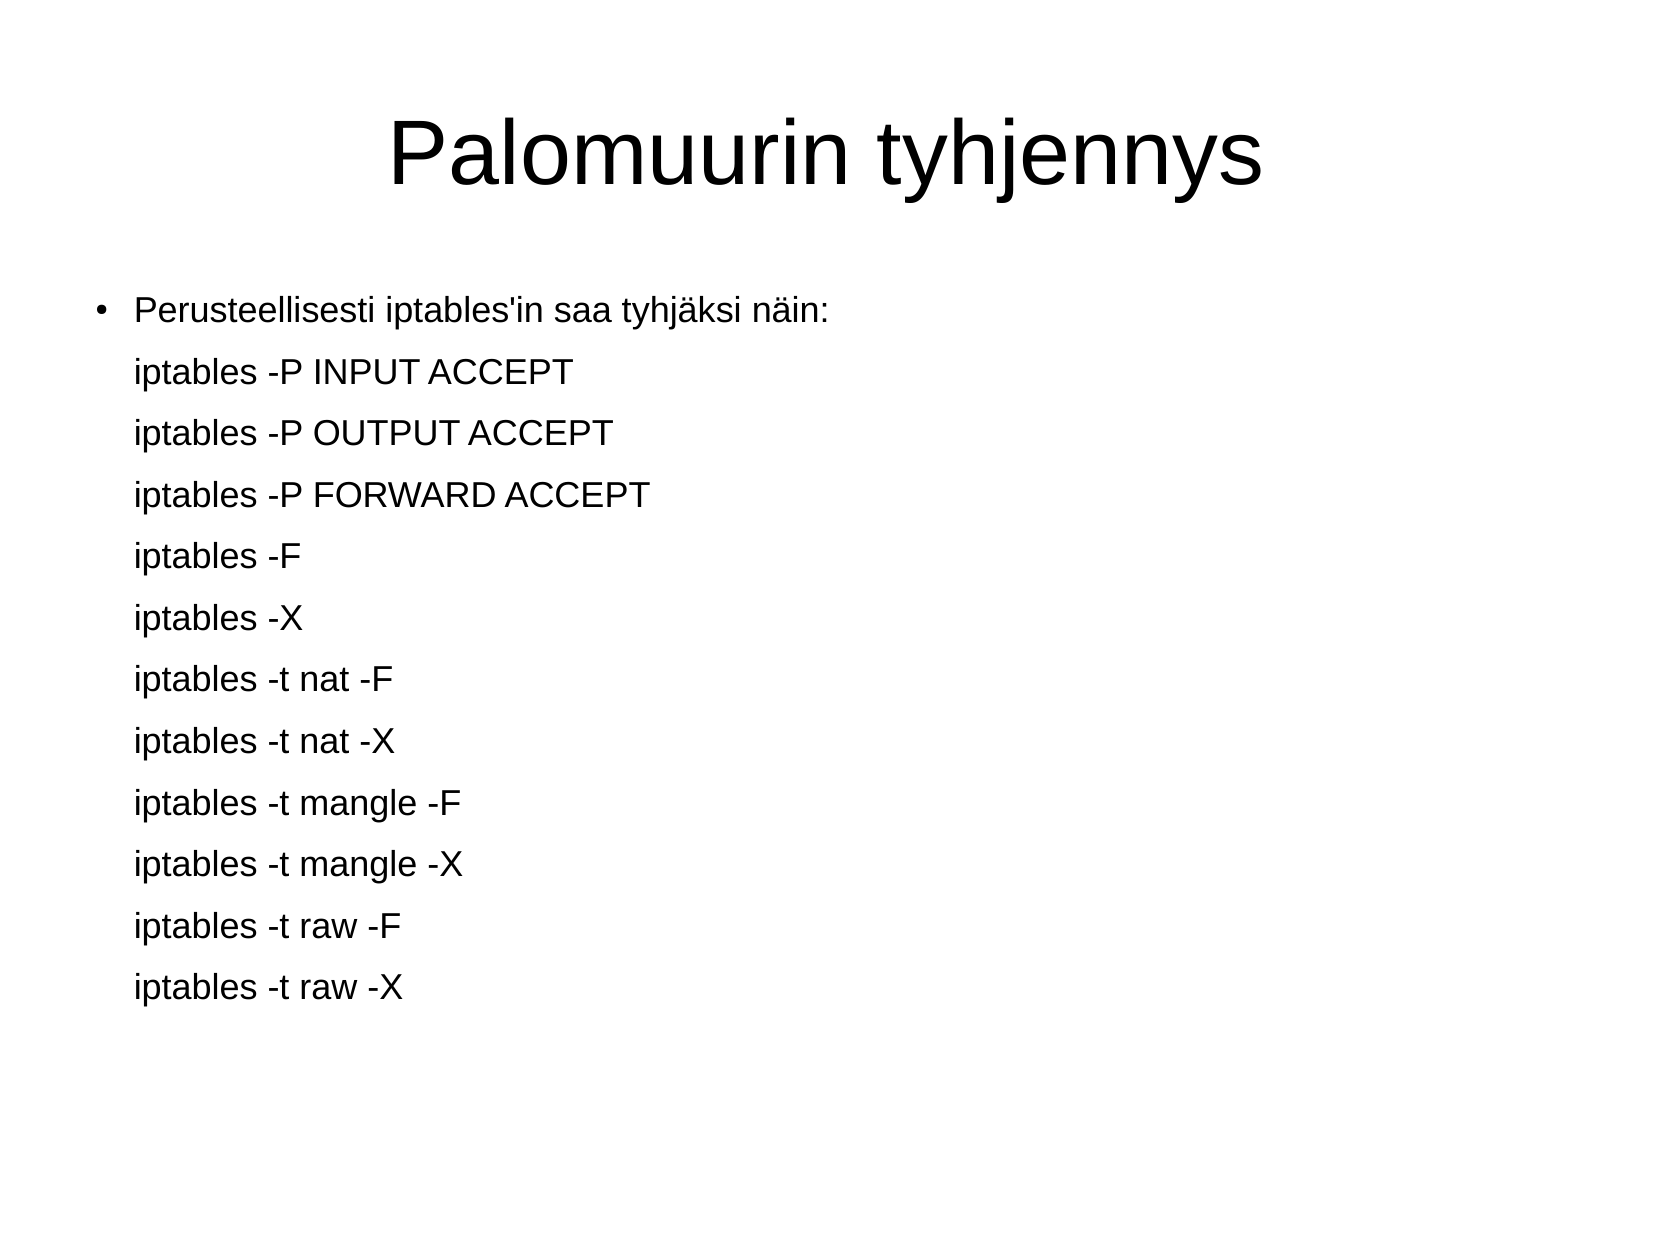

# Palomuurin tyhjennys
Perusteellisesti iptables'in saa tyhjäksi näin:
iptables -P INPUT ACCEPT
iptables -P OUTPUT ACCEPT
iptables -P FORWARD ACCEPT
iptables -F
iptables -X
iptables -t nat -F
iptables -t nat -X
iptables -t mangle -F
iptables -t mangle -X
iptables -t raw -F
iptables -t raw -X